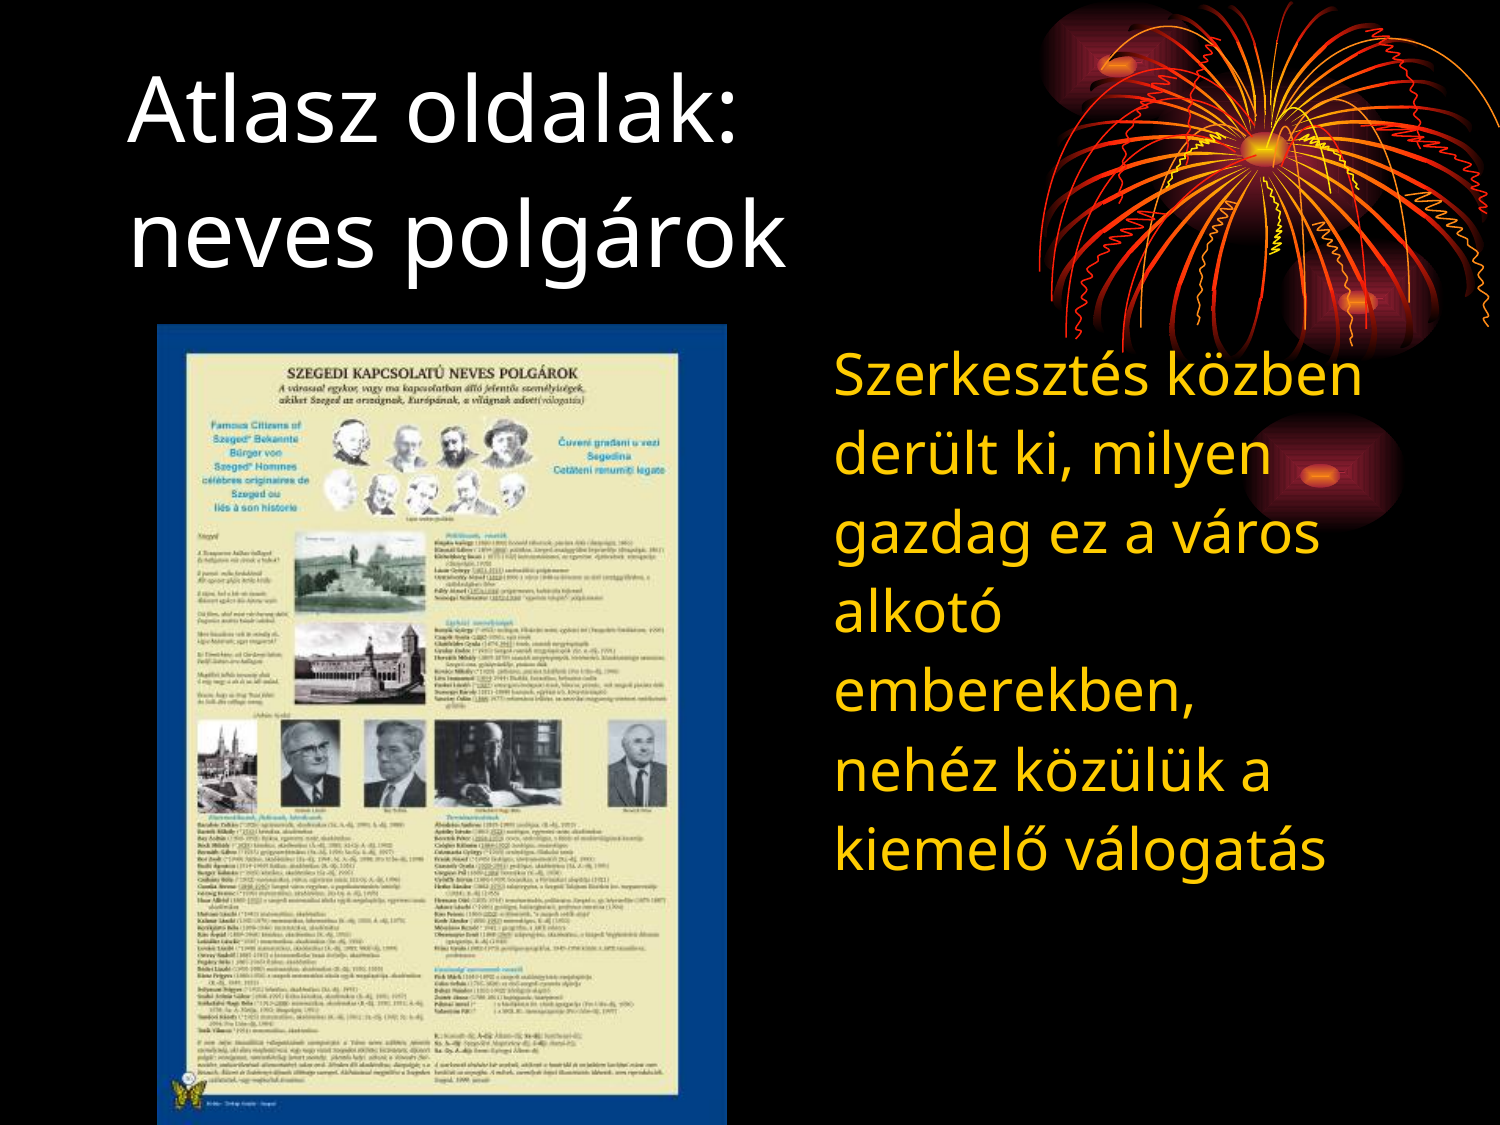

# Atlasz oldalak: neves polgárok
	Szerkesztés közben derült ki, milyen gazdag ez a város alkotó emberekben, nehéz közülük a kiemelő válogatás